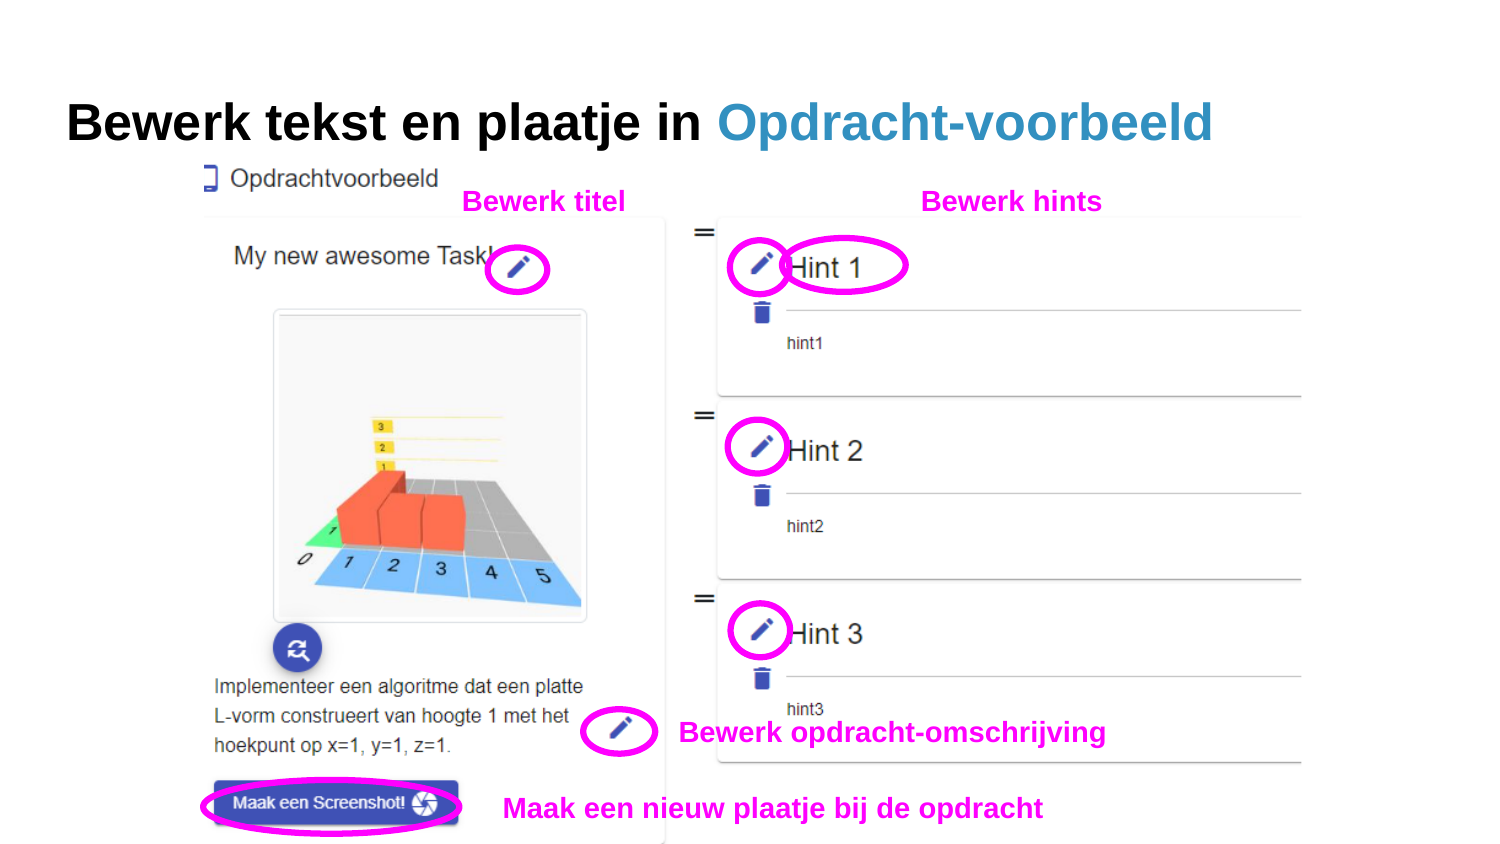

# Bewerk tekst en plaatje in Opdracht-voorbeeld
Bewerk titel
Bewerk hints
Bewerk opdracht-omschrijving
Maak een nieuw plaatje bij de opdracht